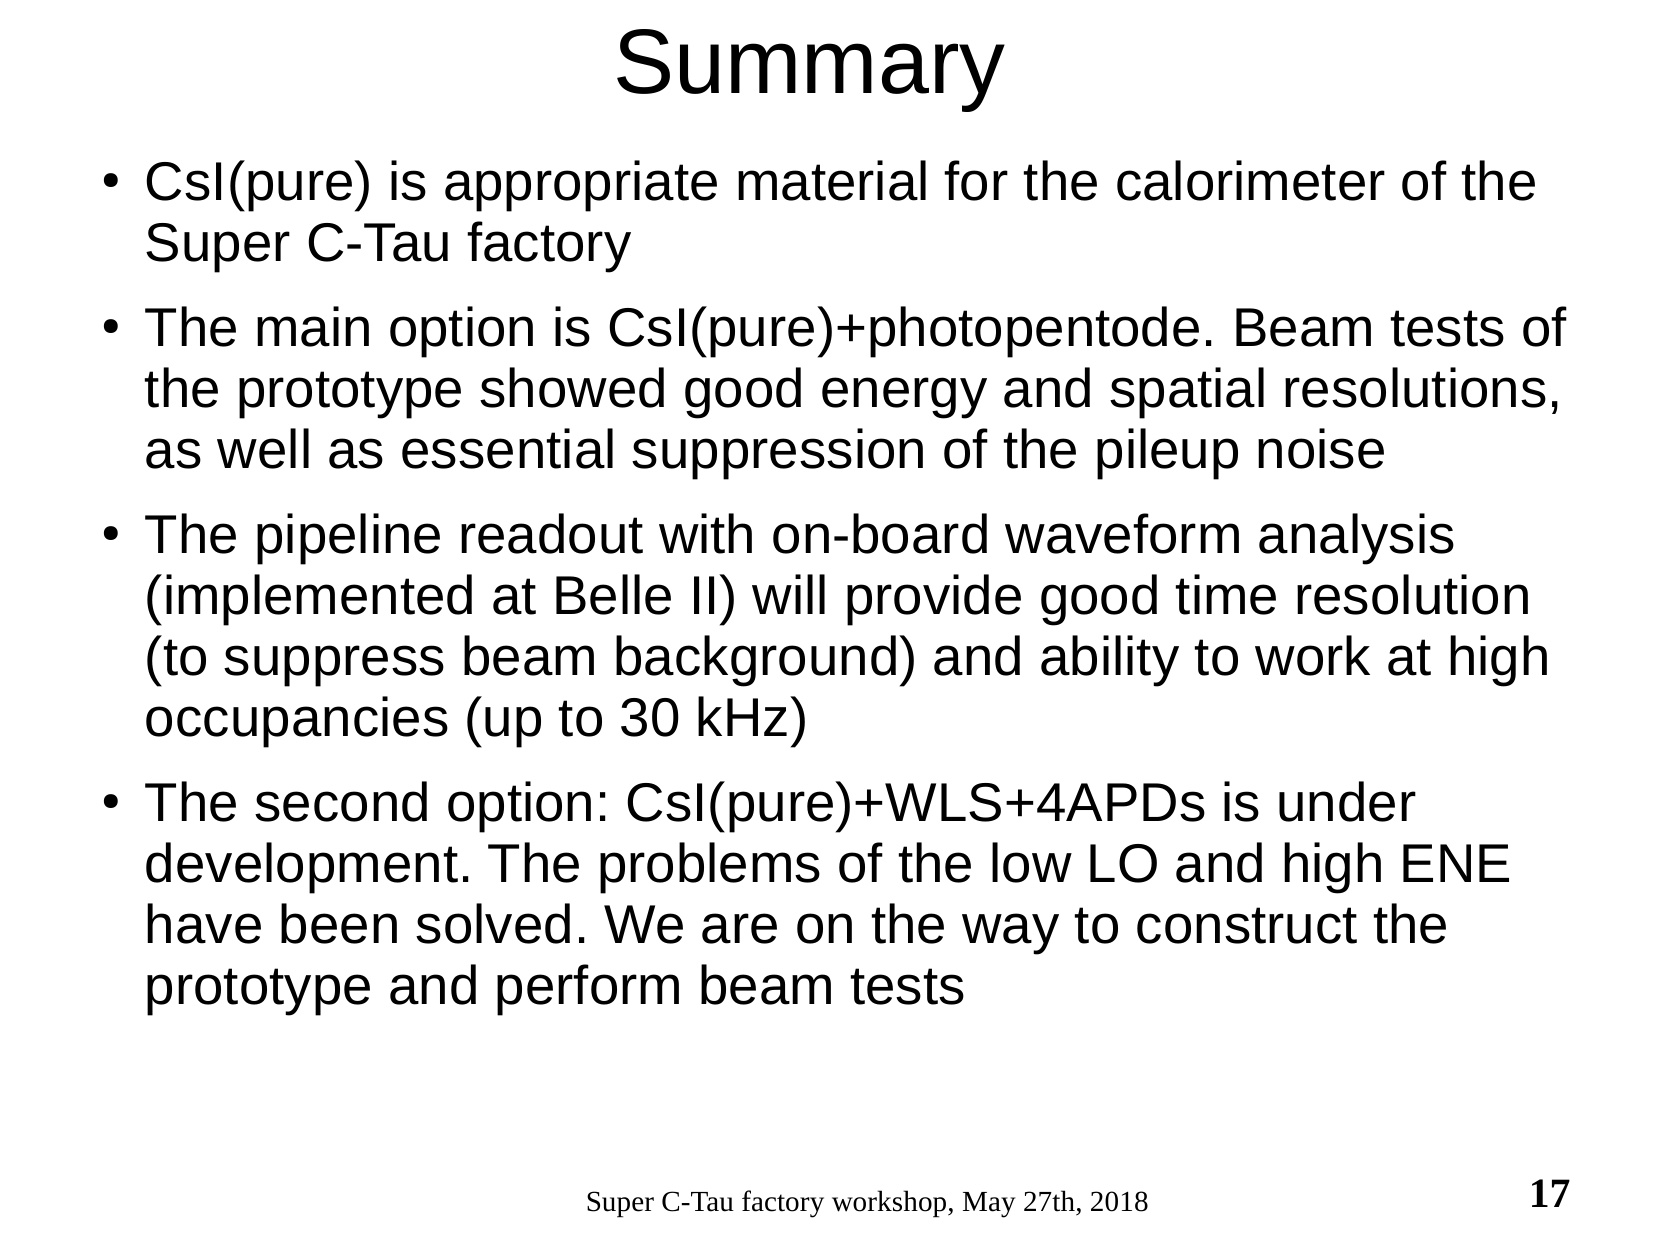

# Summary
CsI(pure) is appropriate material for the calorimeter of the Super C-Tau factory
The main option is CsI(pure)+photopentode. Beam tests of the prototype showed good energy and spatial resolutions, as well as essential suppression of the pileup noise
The pipeline readout with on-board waveform analysis (implemented at Belle II) will provide good time resolution (to suppress beam background) and ability to work at high occupancies (up to 30 kHz)
The second option: CsI(pure)+WLS+4APDs is under development. The problems of the low LO and high ENE have been solved. We are on the way to construct the prototype and perform beam tests
17
Super C-Tau factory workshop, May 27th, 2018